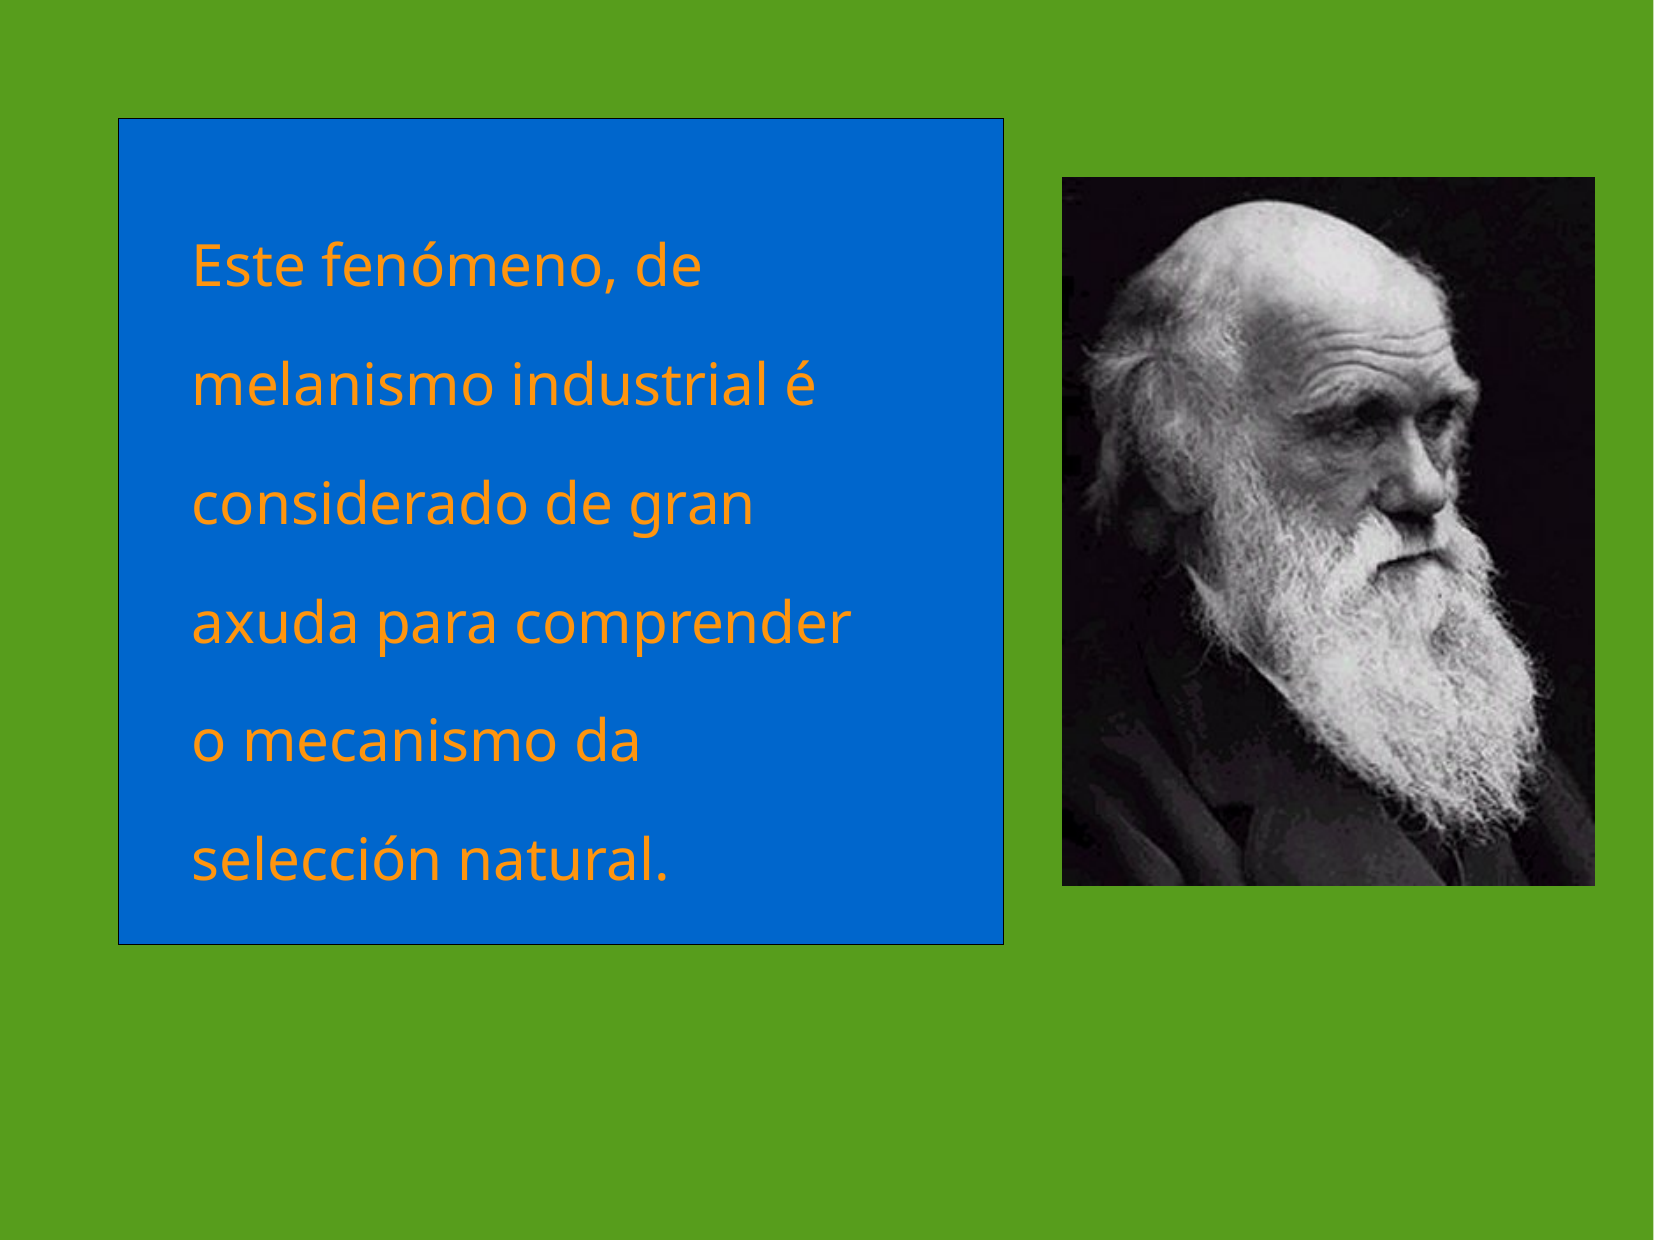

Este fenómeno, de melanismo industrial é considerado de gran axuda para comprender o mecanismo da selección natural.